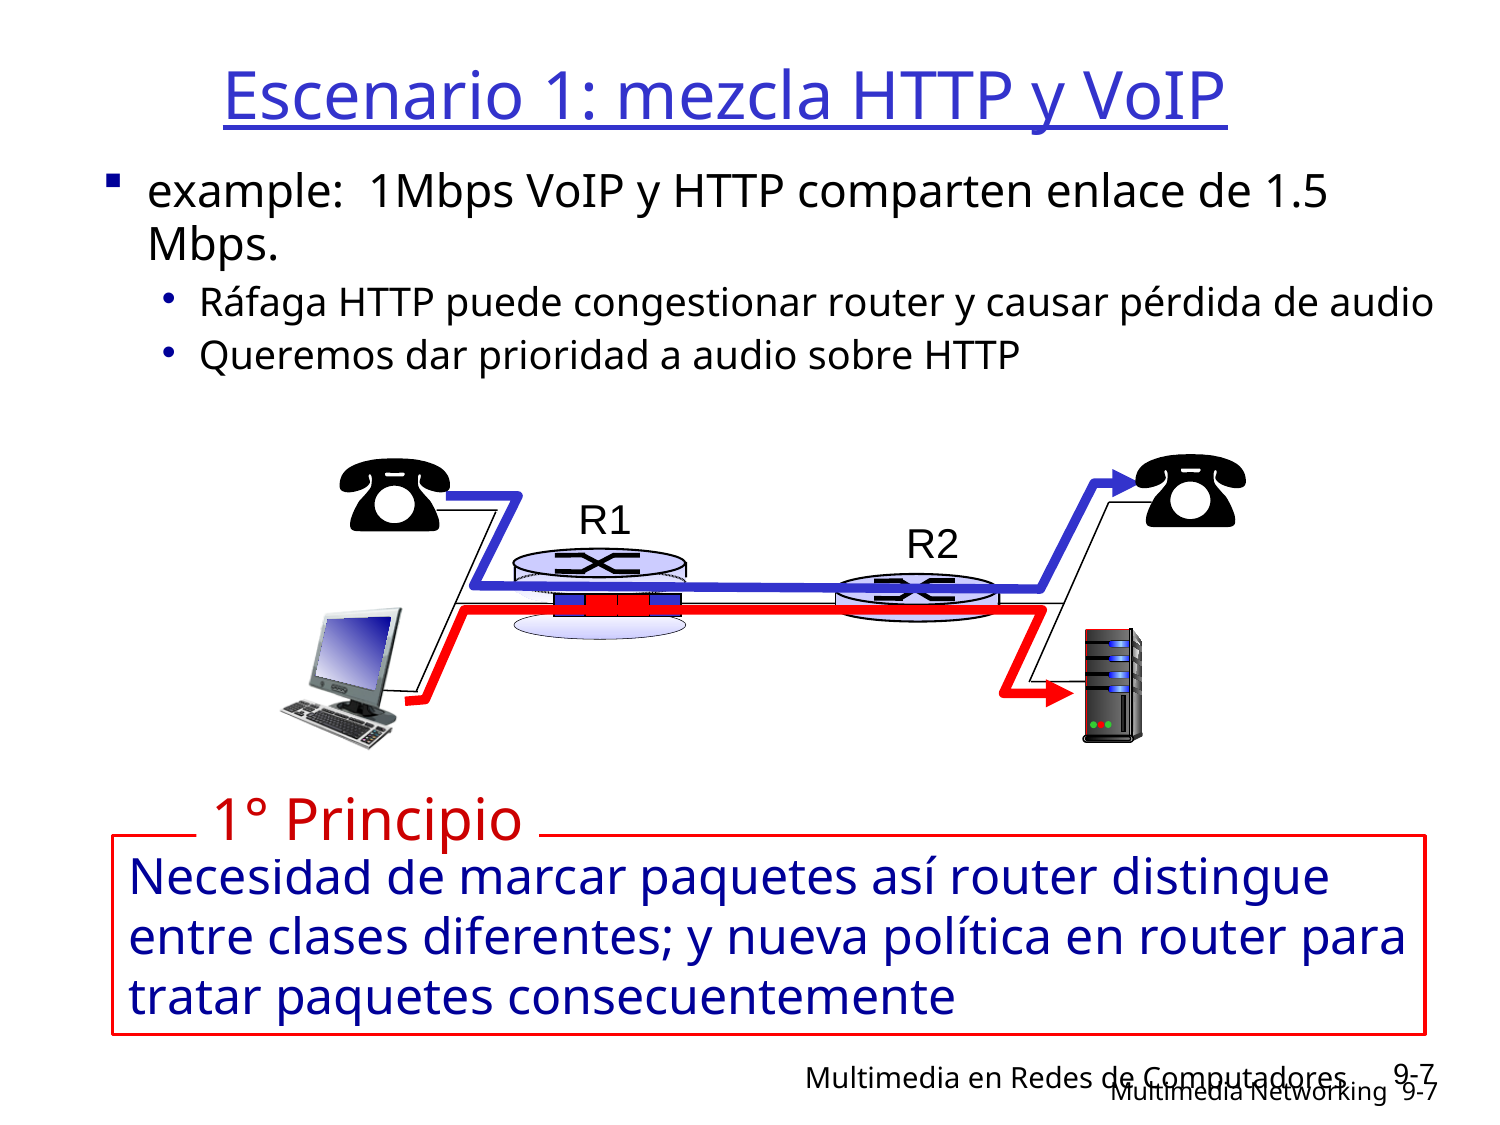

# Escenario 1: mezcla HTTP y VoIP
example: 1Mbps VoIP y HTTP comparten enlace de 1.5 Mbps.
Ráfaga HTTP puede congestionar router y causar pérdida de audio
Queremos dar prioridad a audio sobre HTTP
R1
R2
1° Principio
Necesidad de marcar paquetes así router distingue entre clases diferentes; y nueva política en router para tratar paquetes consecuentemente
7
Multimedia Networking